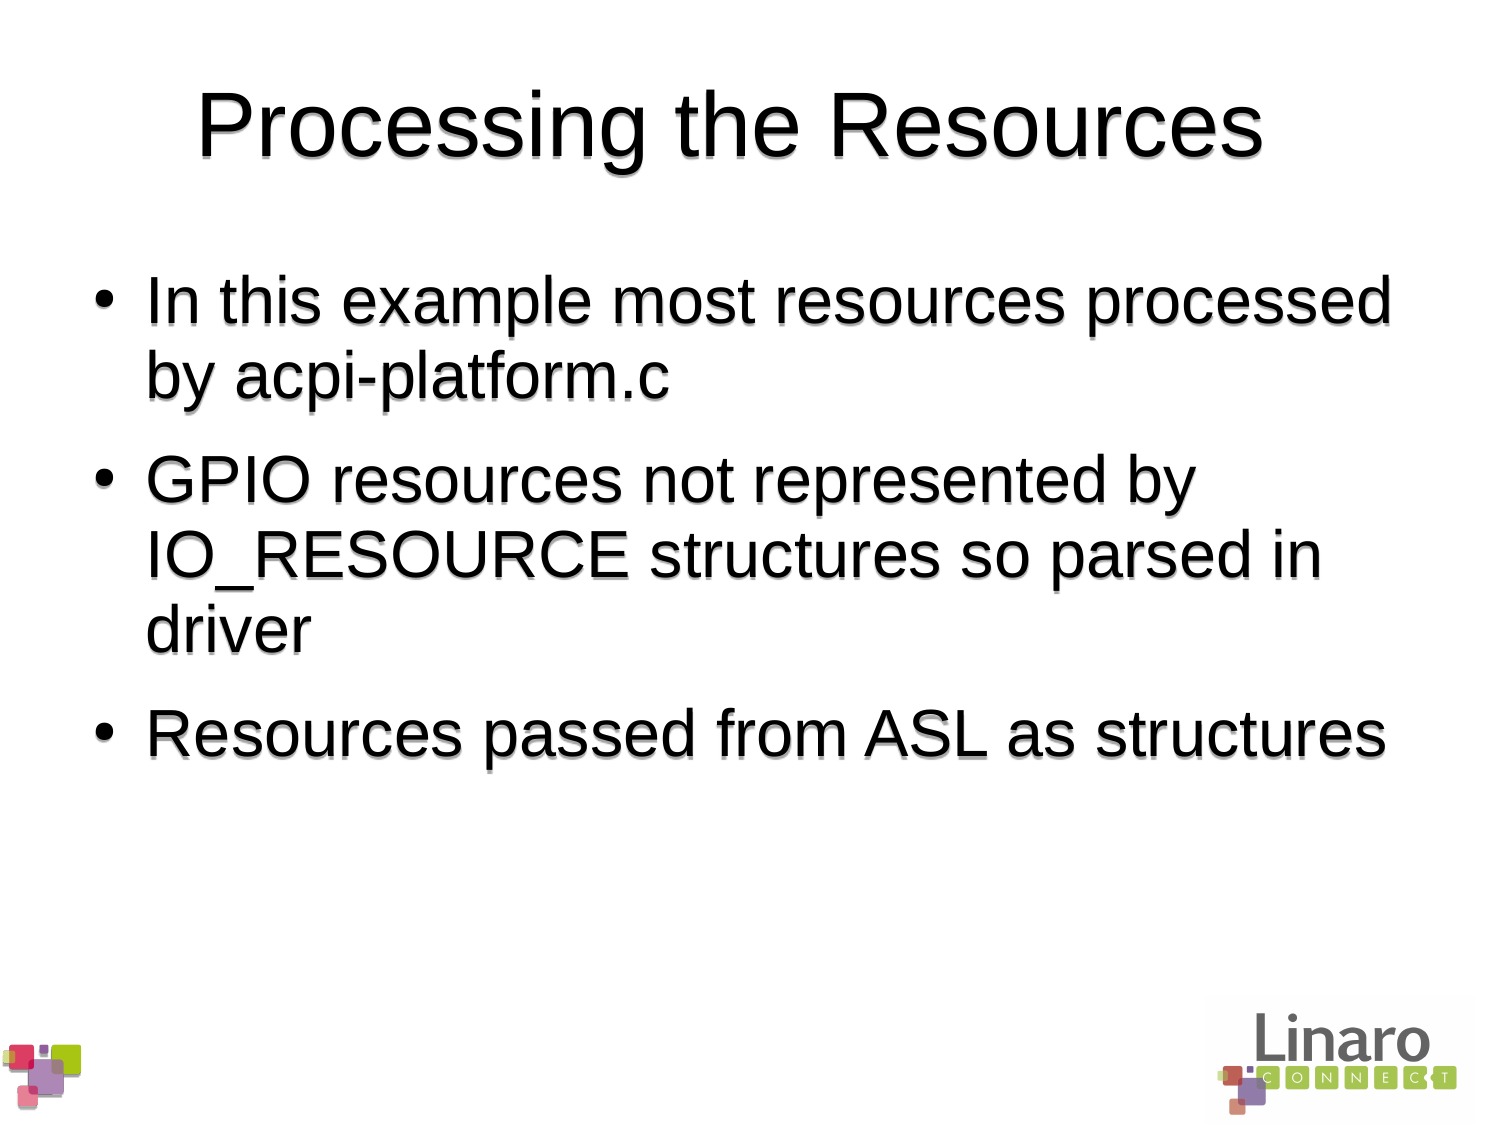

# Processing the Resources
In this example most resources processed by acpi-platform.c
GPIO resources not represented by IO_RESOURCE structures so parsed in driver
Resources passed from ASL as structures